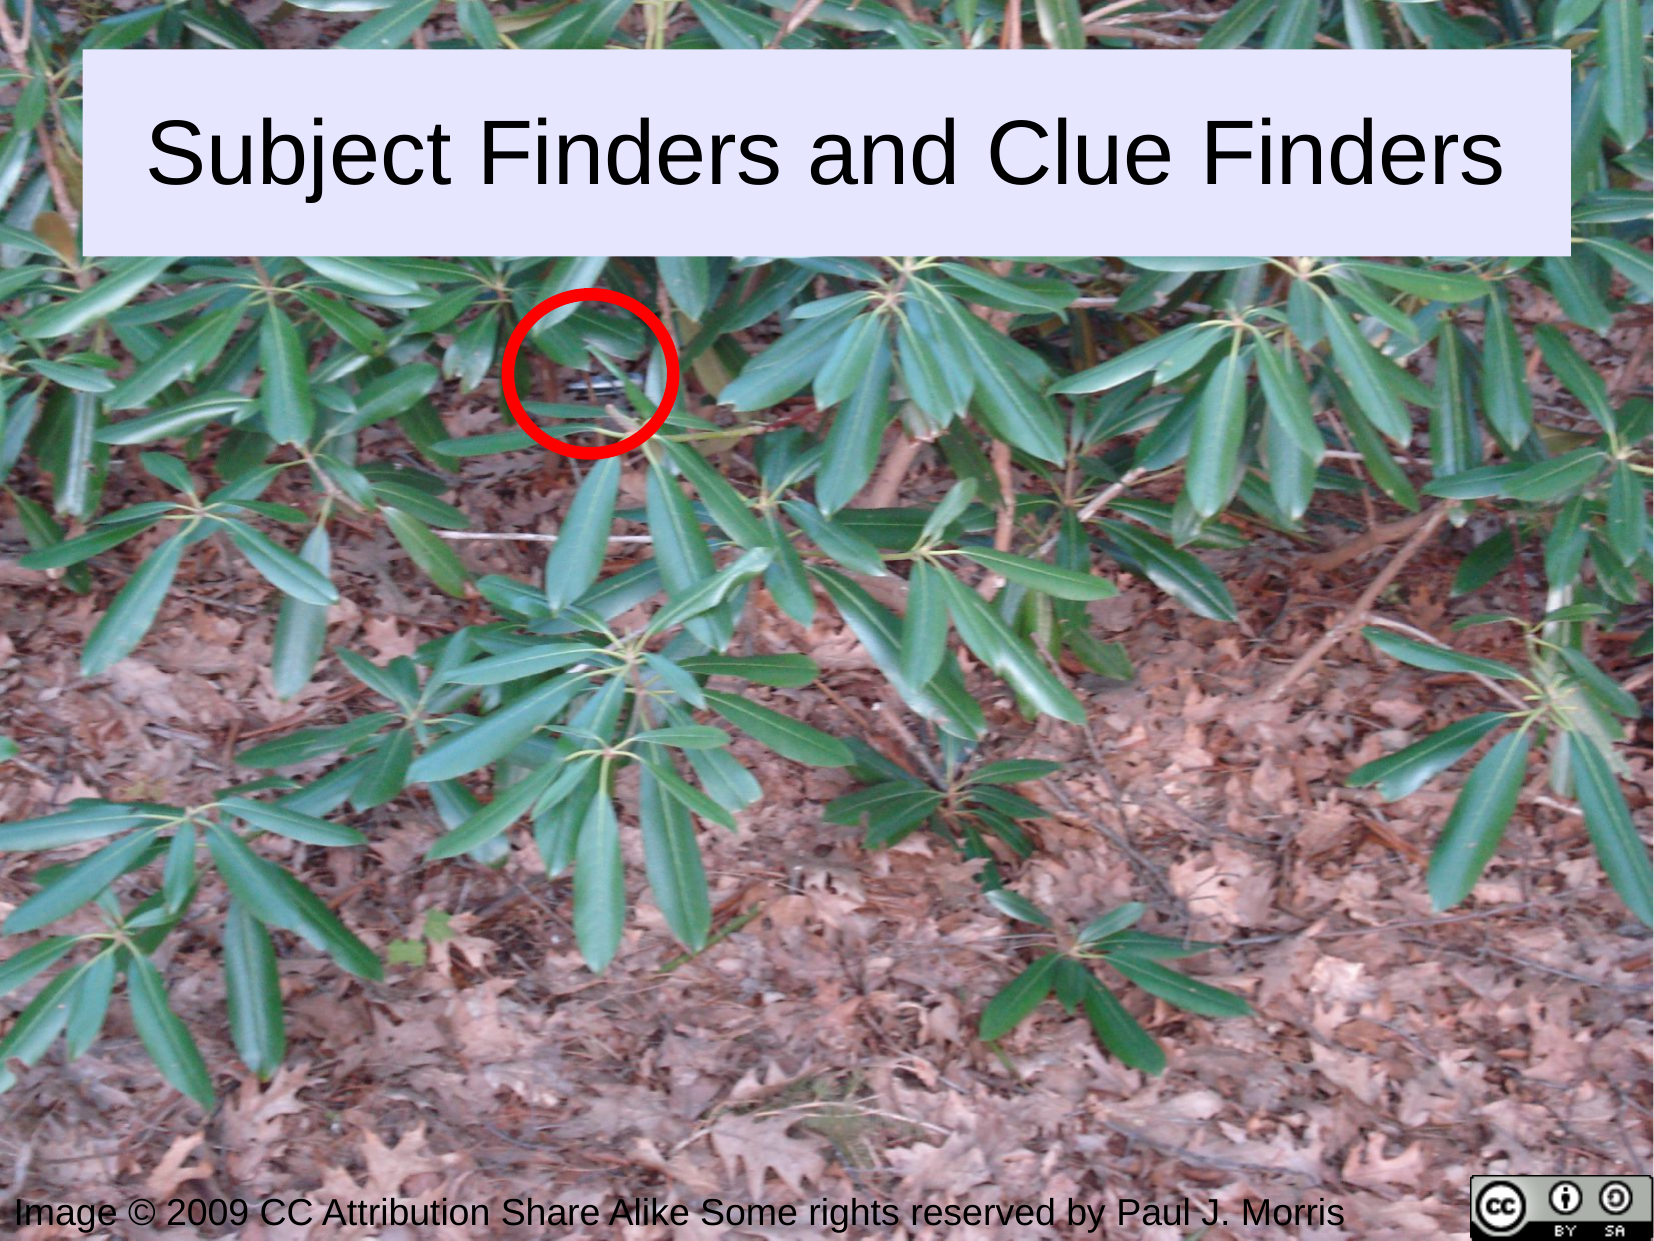

# Subject Finders and Clue Finders
Image © 2009 CC Attribution Share Alike Some rights reserved by Paul J. Morris